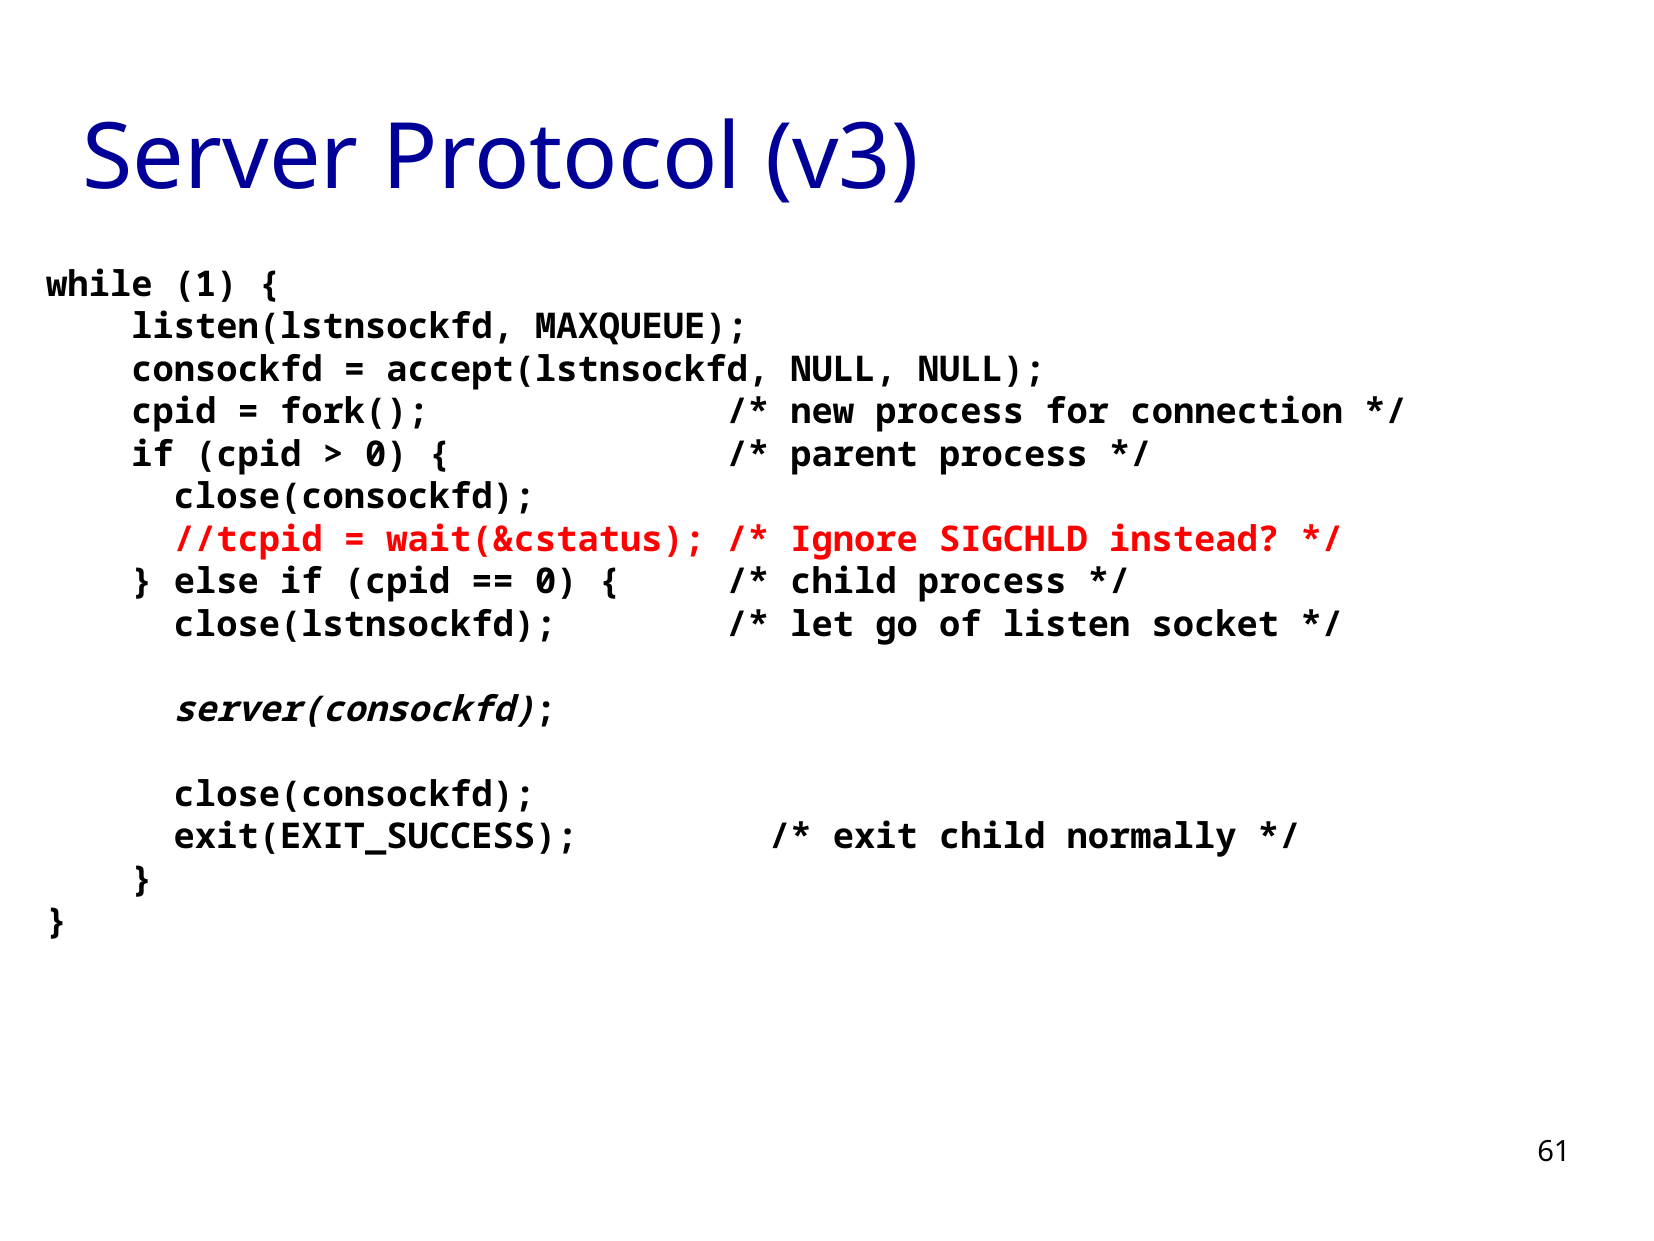

# Server Protocol (v3)
while (1) {
 listen(lstnsockfd, MAXQUEUE);
 consockfd = accept(lstnsockfd, NULL, NULL);
 cpid = fork(); /* new process for connection */
 if (cpid > 0) { /* parent process */
 close(consockfd);
 //tcpid = wait(&cstatus); /* Ignore SIGCHLD instead? */
 } else if (cpid == 0) { /* child process */
 close(lstnsockfd); /* let go of listen socket */
 server(consockfd);
 close(consockfd);
 exit(EXIT_SUCCESS); /* exit child normally */
 }
}
61